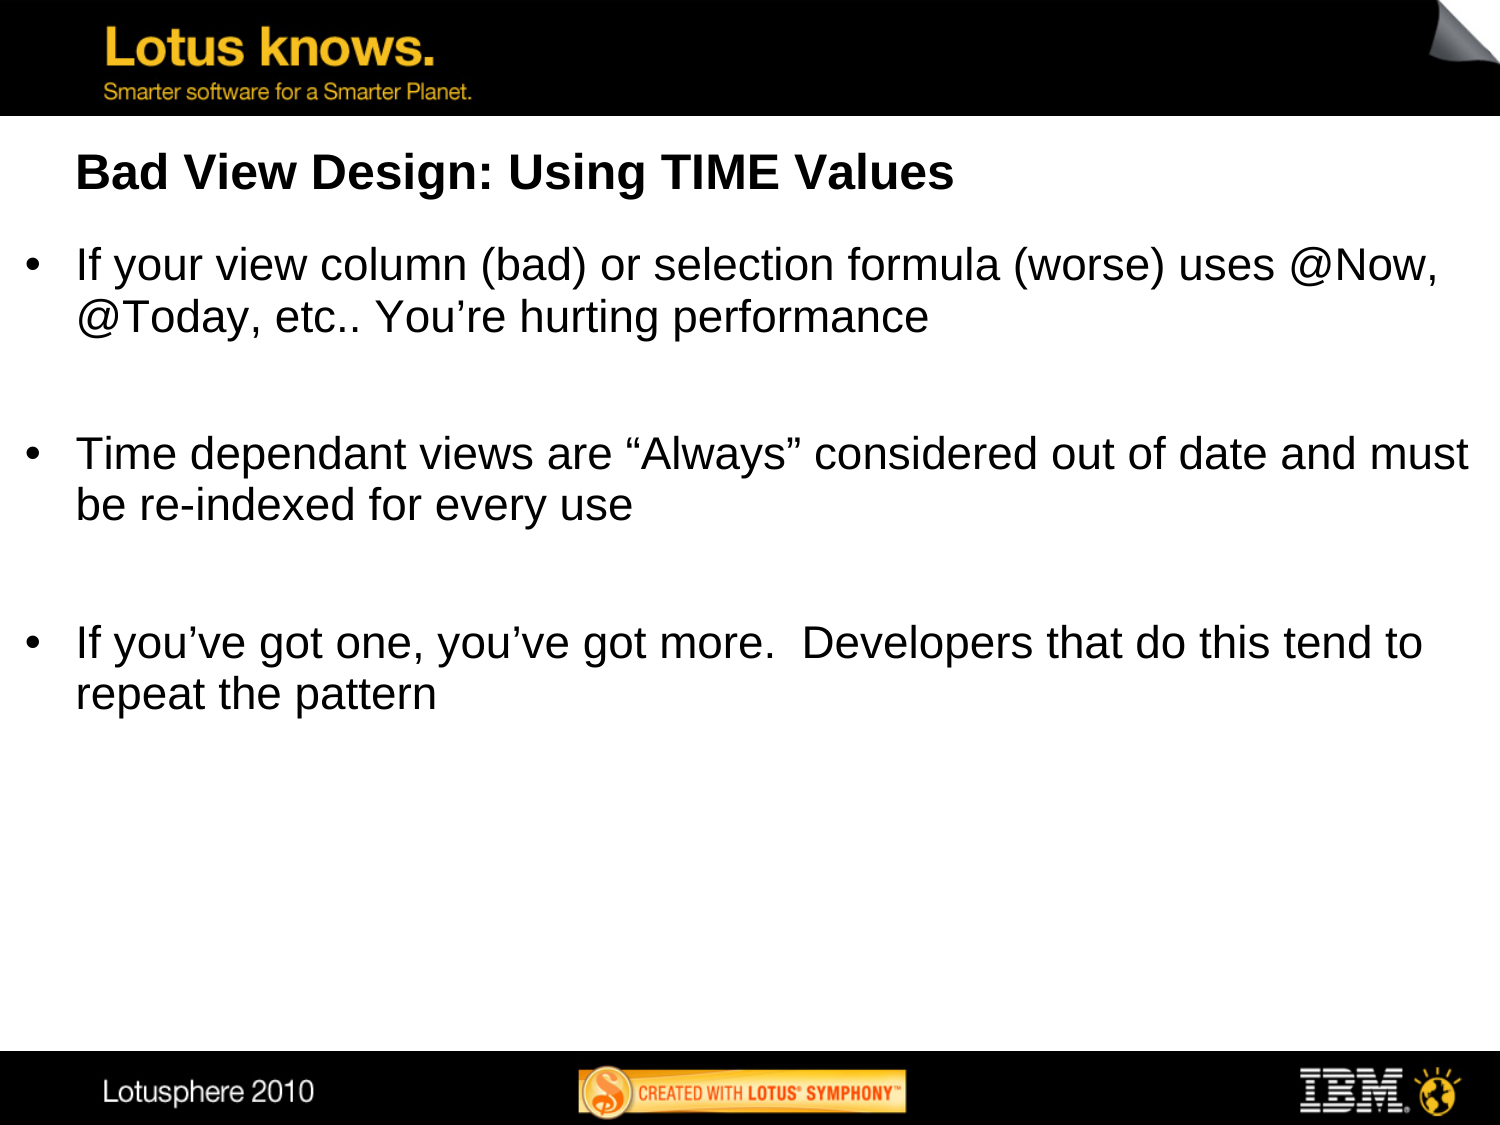

# Bad View Design: Using TIME Values
If your view column (bad) or selection formula (worse) uses @Now, @Today, etc.. You’re hurting performance
Time dependant views are “Always” considered out of date and must be re-indexed for every use
If you’ve got one, you’ve got more. Developers that do this tend to repeat the pattern